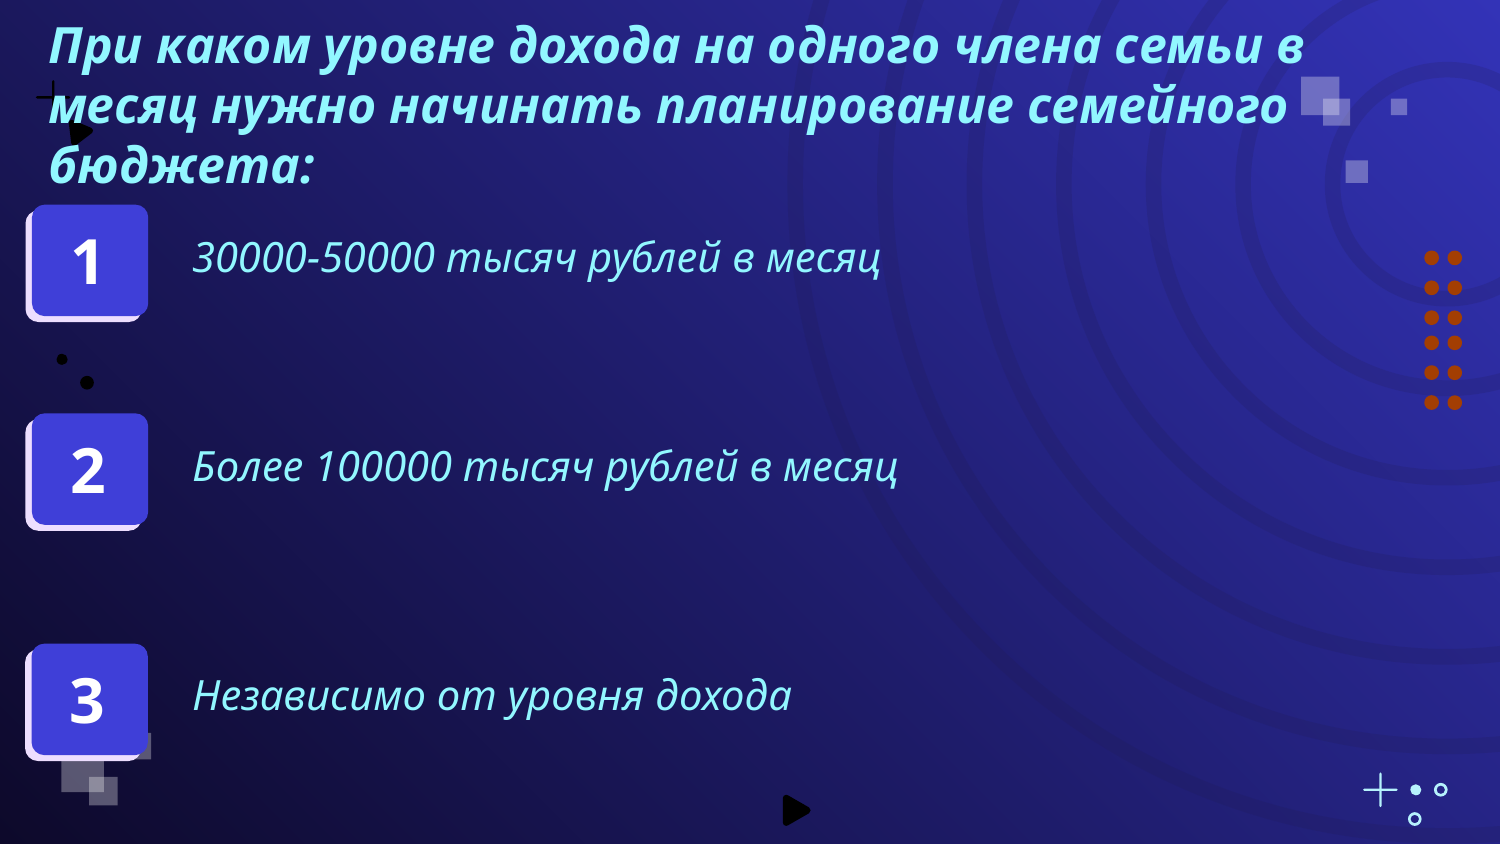

При каком уровне дохода на одного члена семьи в месяц нужно начинать планирование семейного бюджета:
30000-50000 тысяч рублей в месяц
1
# Более 100000 тысяч рублей в месяц
2
Независимо от уровня дохода
3